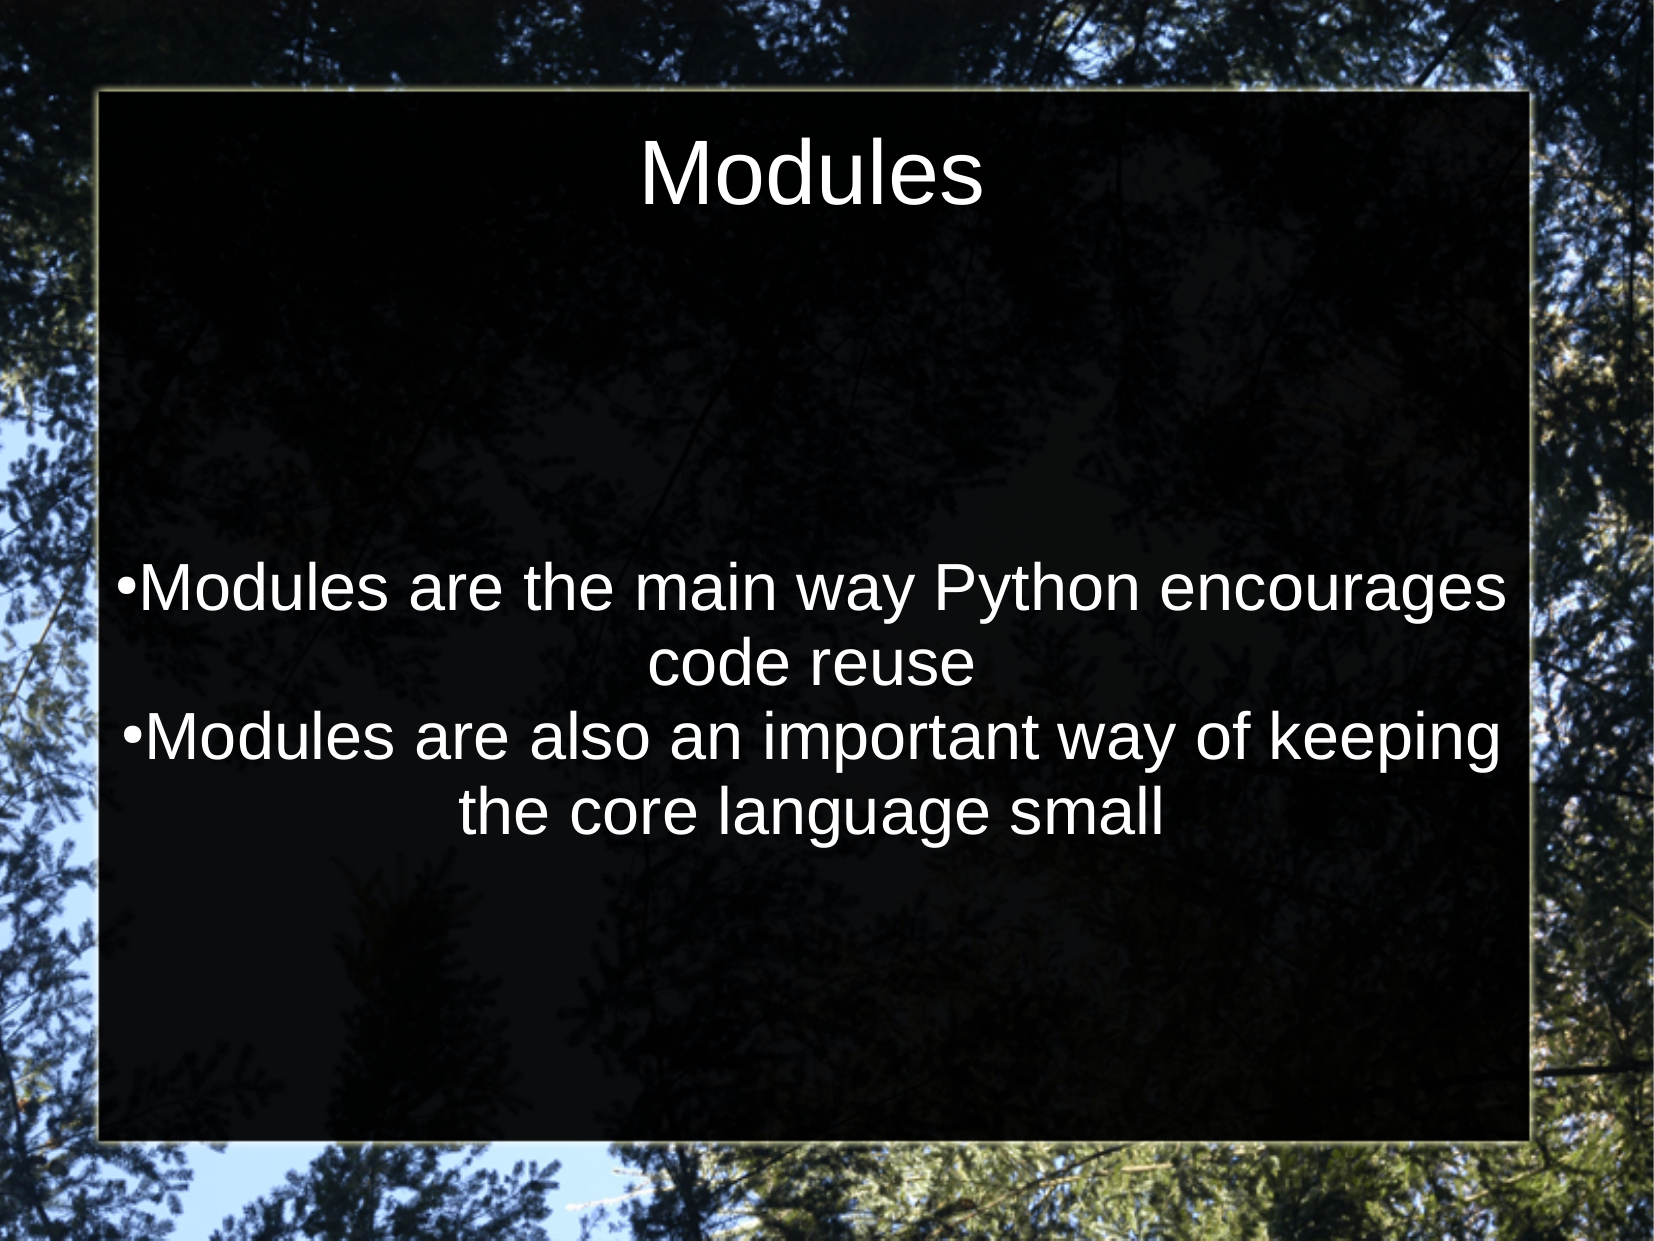

# Modules
Modules are the main way Python encourages code reuse
Modules are also an important way of keeping the core language small